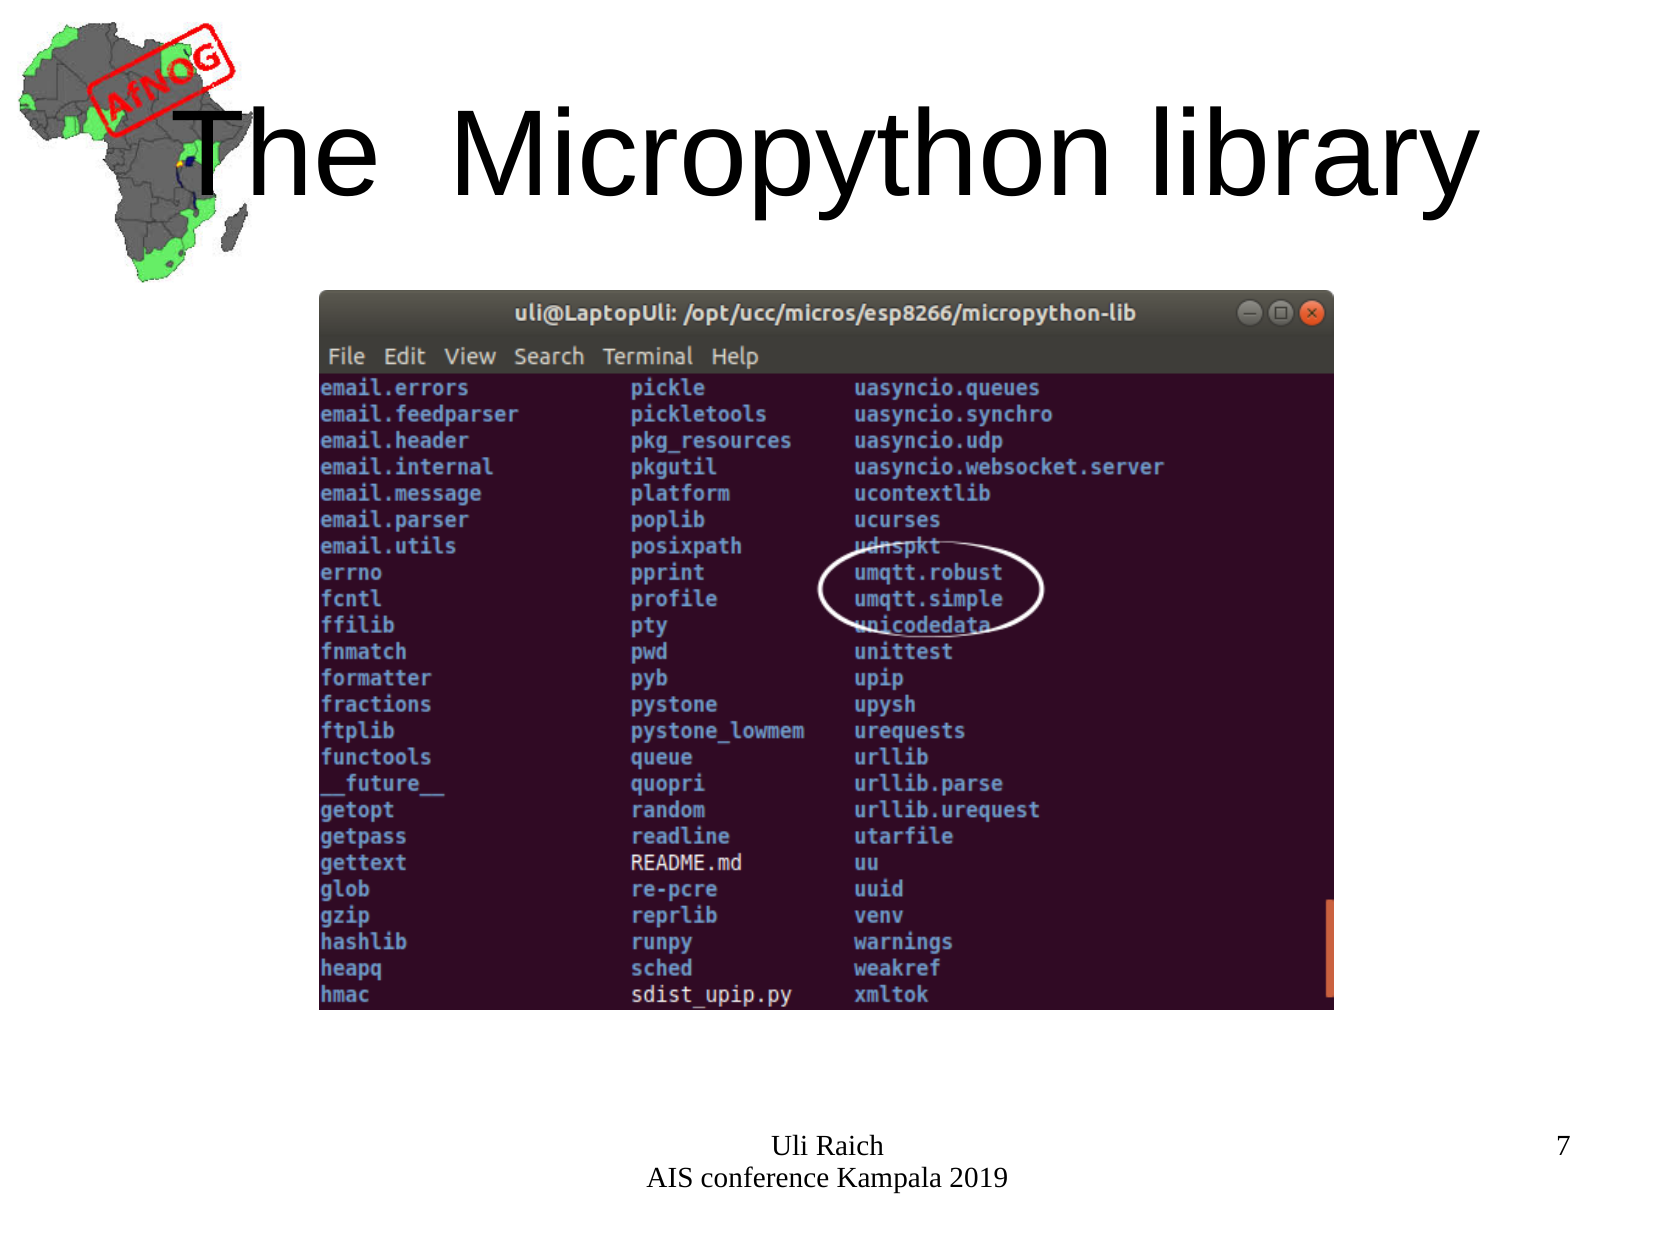

# The Micropython library
Uli Raich AIS conference Kampala 2019
7